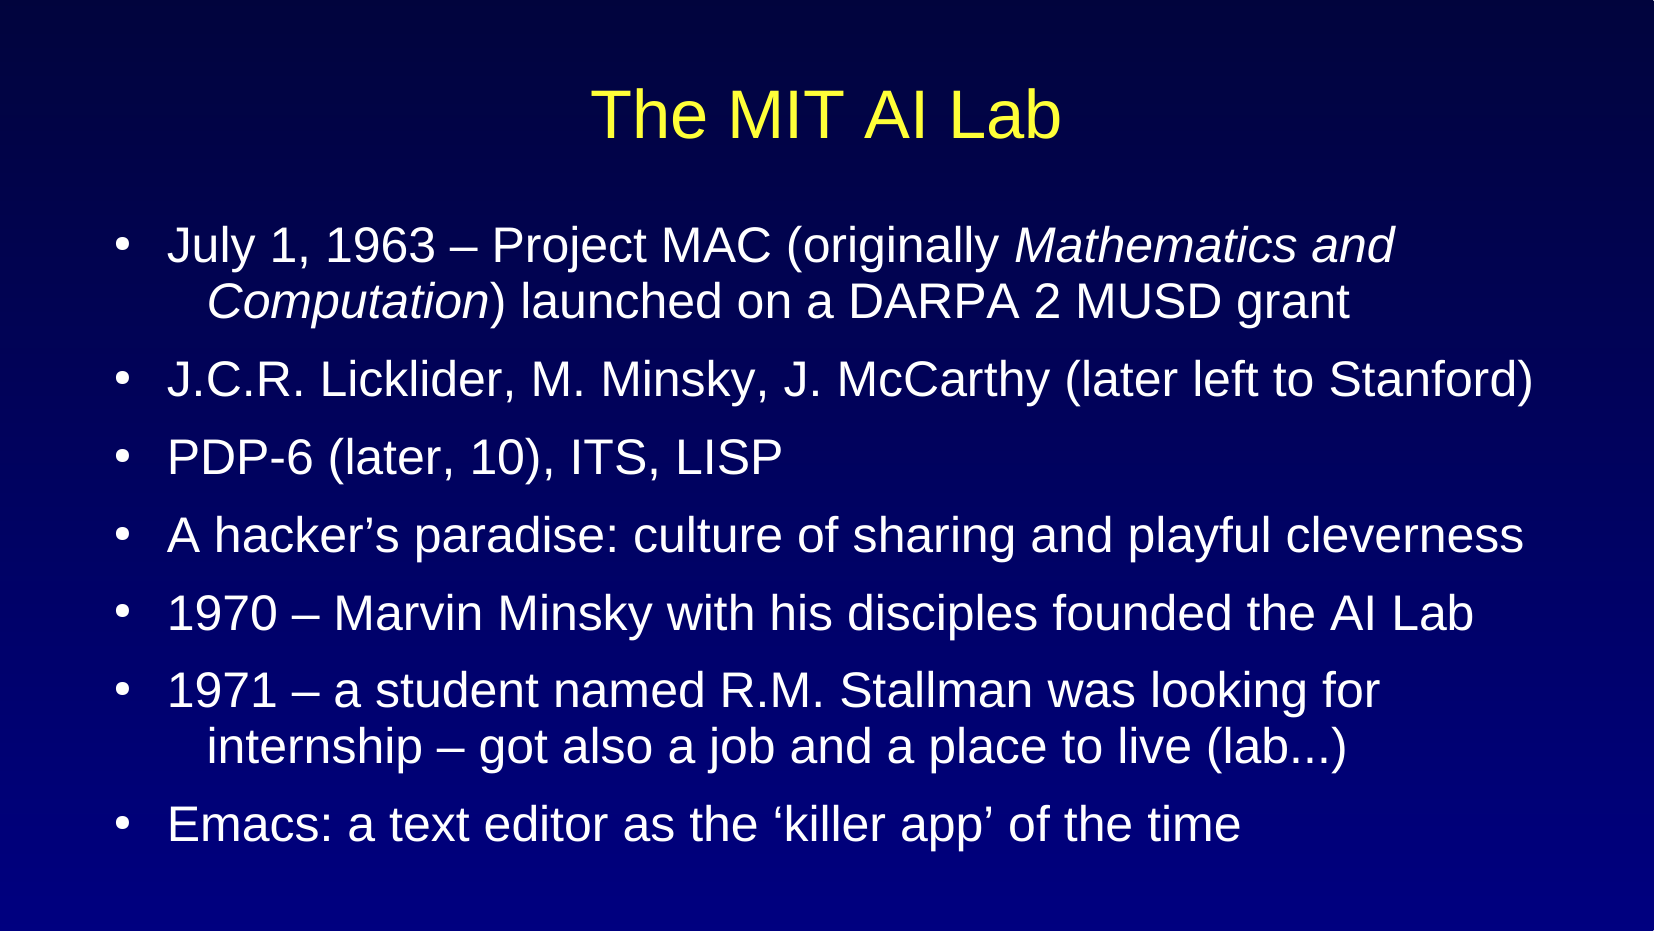

# The MIT AI Lab
July 1, 1963 – Project MAC (originally Mathematics and Computation) launched on a DARPA 2 MUSD grant
J.C.R. Licklider, M. Minsky, J. McCarthy (later left to Stanford)
PDP-6 (later, 10), ITS, LISP
A hacker’s paradise: culture of sharing and playful cleverness
1970 – Marvin Minsky with his disciples founded the AI Lab
1971 – a student named R.M. Stallman was looking for internship – got also a job and a place to live (lab...)
Emacs: a text editor as the ‘killer app’ of the time